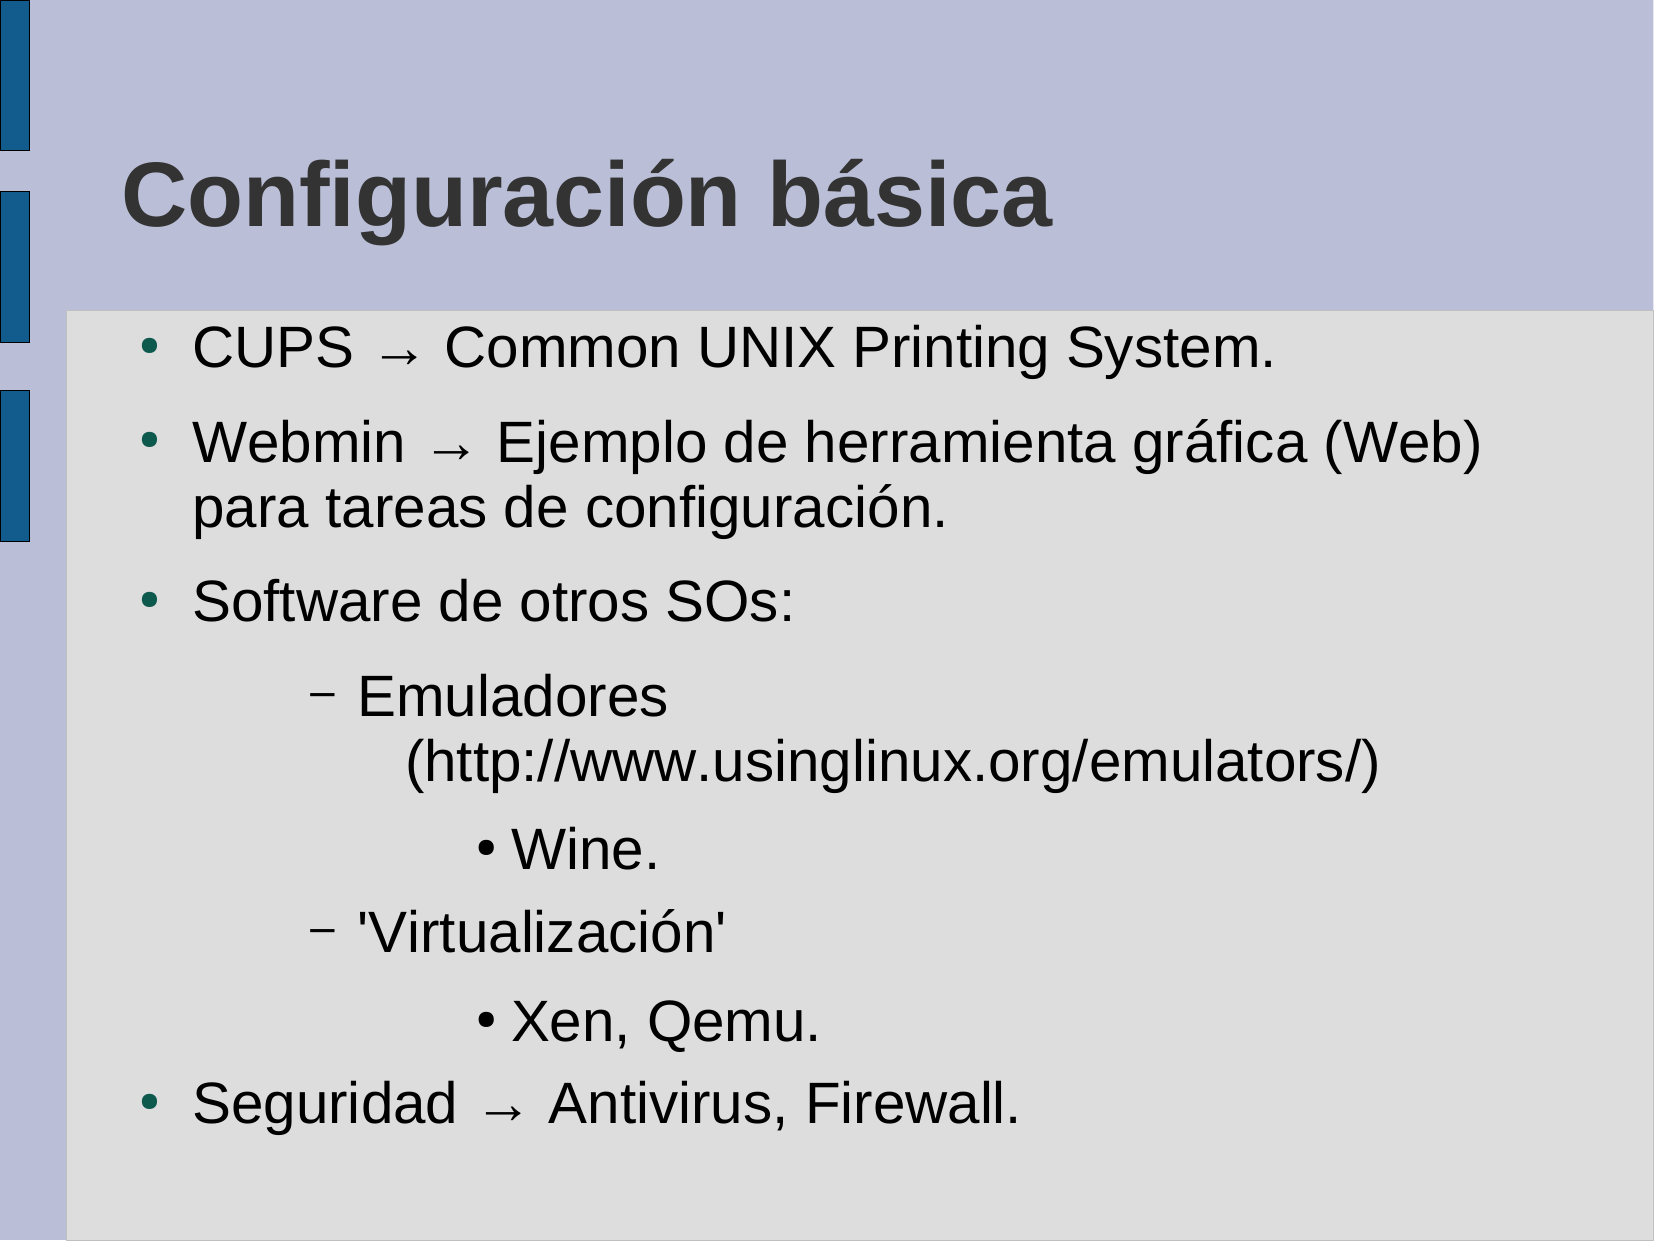

# Configuración básica
CUPS → Common UNIX Printing System.
Webmin → Ejemplo de herramienta gráfica (Web) para tareas de configuración.
Software de otros SOs:
Emuladores (http://www.usinglinux.org/emulators/)
Wine.
'Virtualización'
Xen, Qemu.
Seguridad → Antivirus, Firewall.